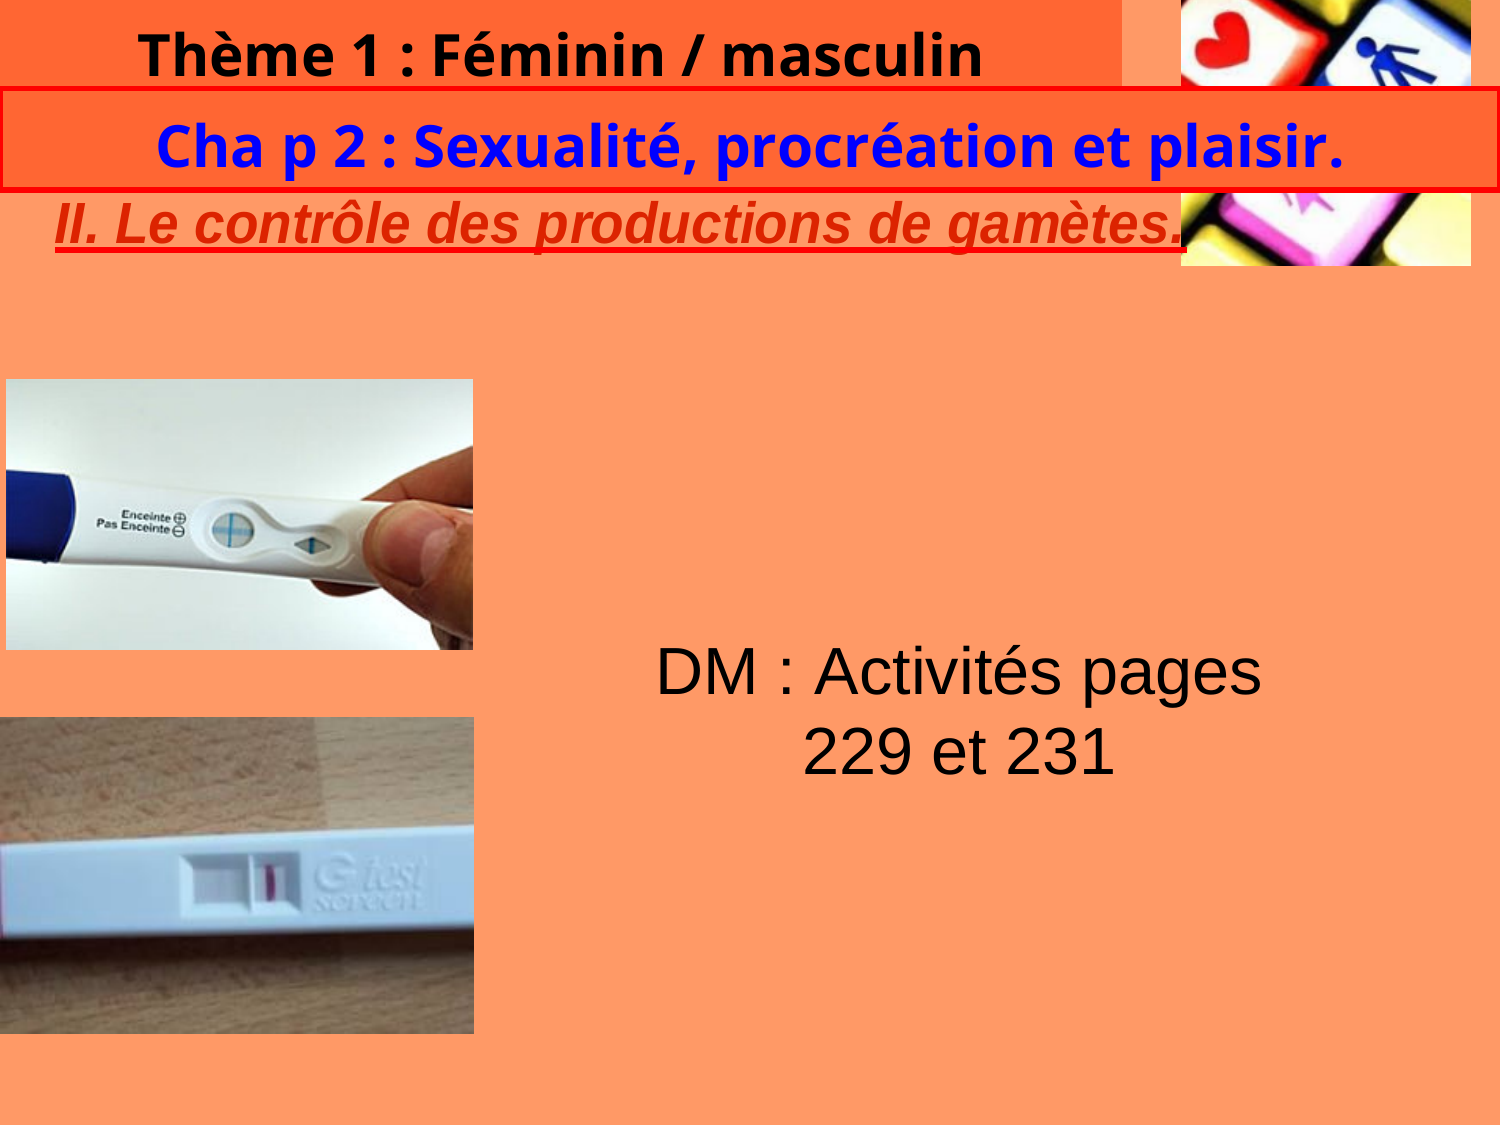

Thème 1 : Féminin / masculin
Cha p 2 : Sexualité, procréation et plaisir.
DM : Activités pages 229 et 231